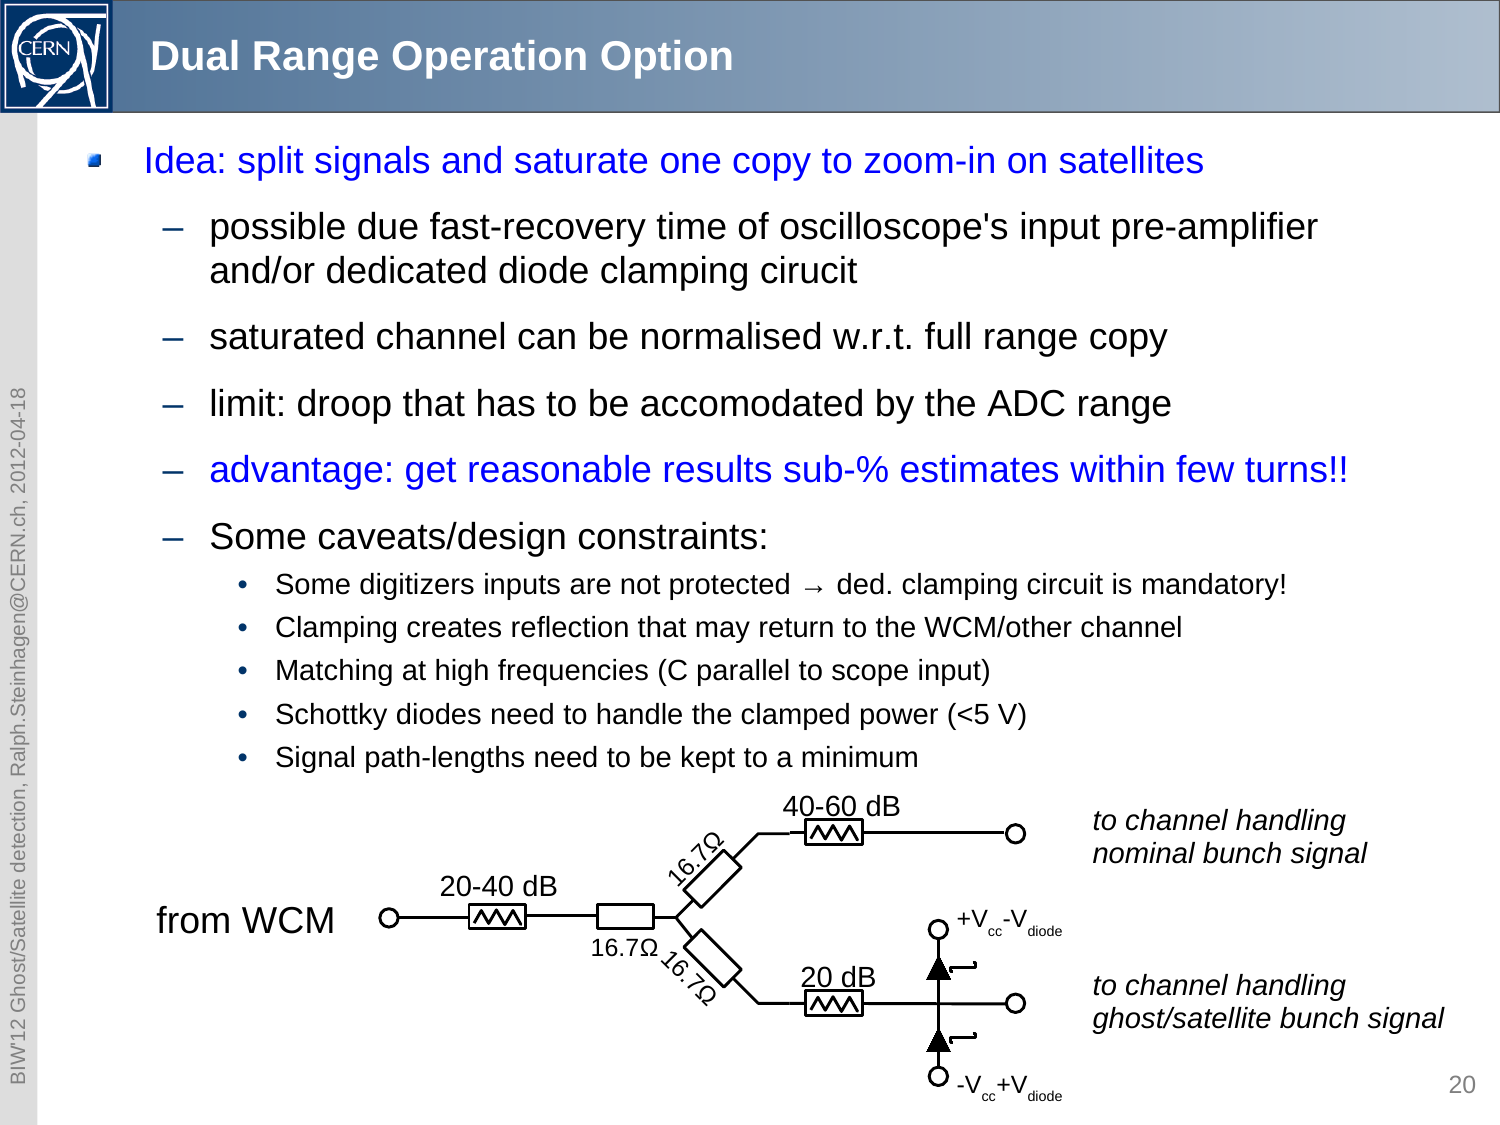

# Dual Range Operation Option
Idea: split signals and saturate one copy to zoom-in on satellites
possible due fast-recovery time of oscilloscope's input pre-amplifier 	and/or dedicated diode clamping cirucit
saturated channel can be normalised w.r.t. full range copy
limit: droop that has to be accomodated by the ADC range
advantage: get reasonable results sub-% estimates within few turns!!
Some caveats/design constraints:
Some digitizers inputs are not protected → ded. clamping circuit is mandatory!
Clamping creates reflection that may return to the WCM/other channel
Matching at high frequencies (C parallel to scope input)
Schottky diodes need to handle the clamped power (<5 V)
Signal path-lengths need to be kept to a minimum
40-60 dB
to channel handling nominal bunch signal
16.7Ω
20-40 dB
from WCM
+Vcc-Vdiode
16.7Ω
20 dB
16.7Ω
to channel handling ghost/satellite bunch signal
-Vcc+Vdiode